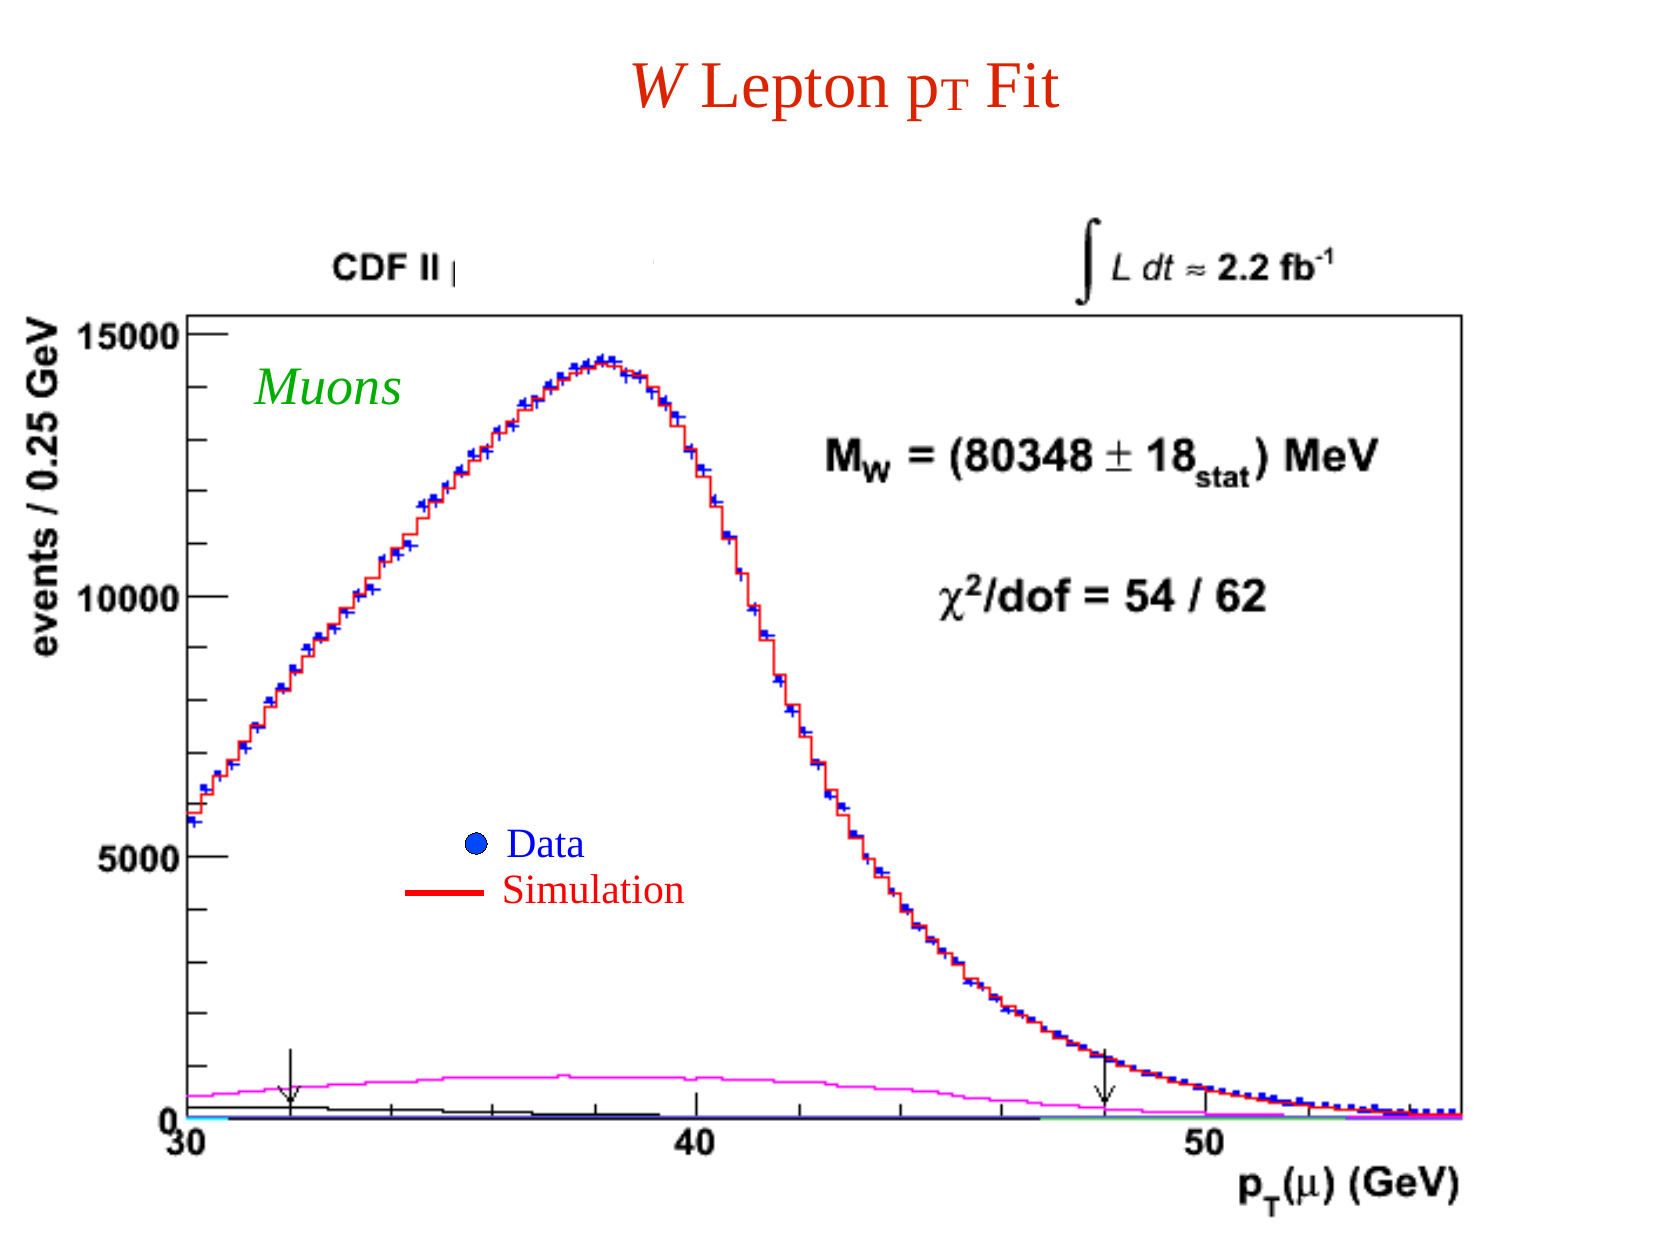

# W Lepton pT Fit
Muons
Data
Simulation